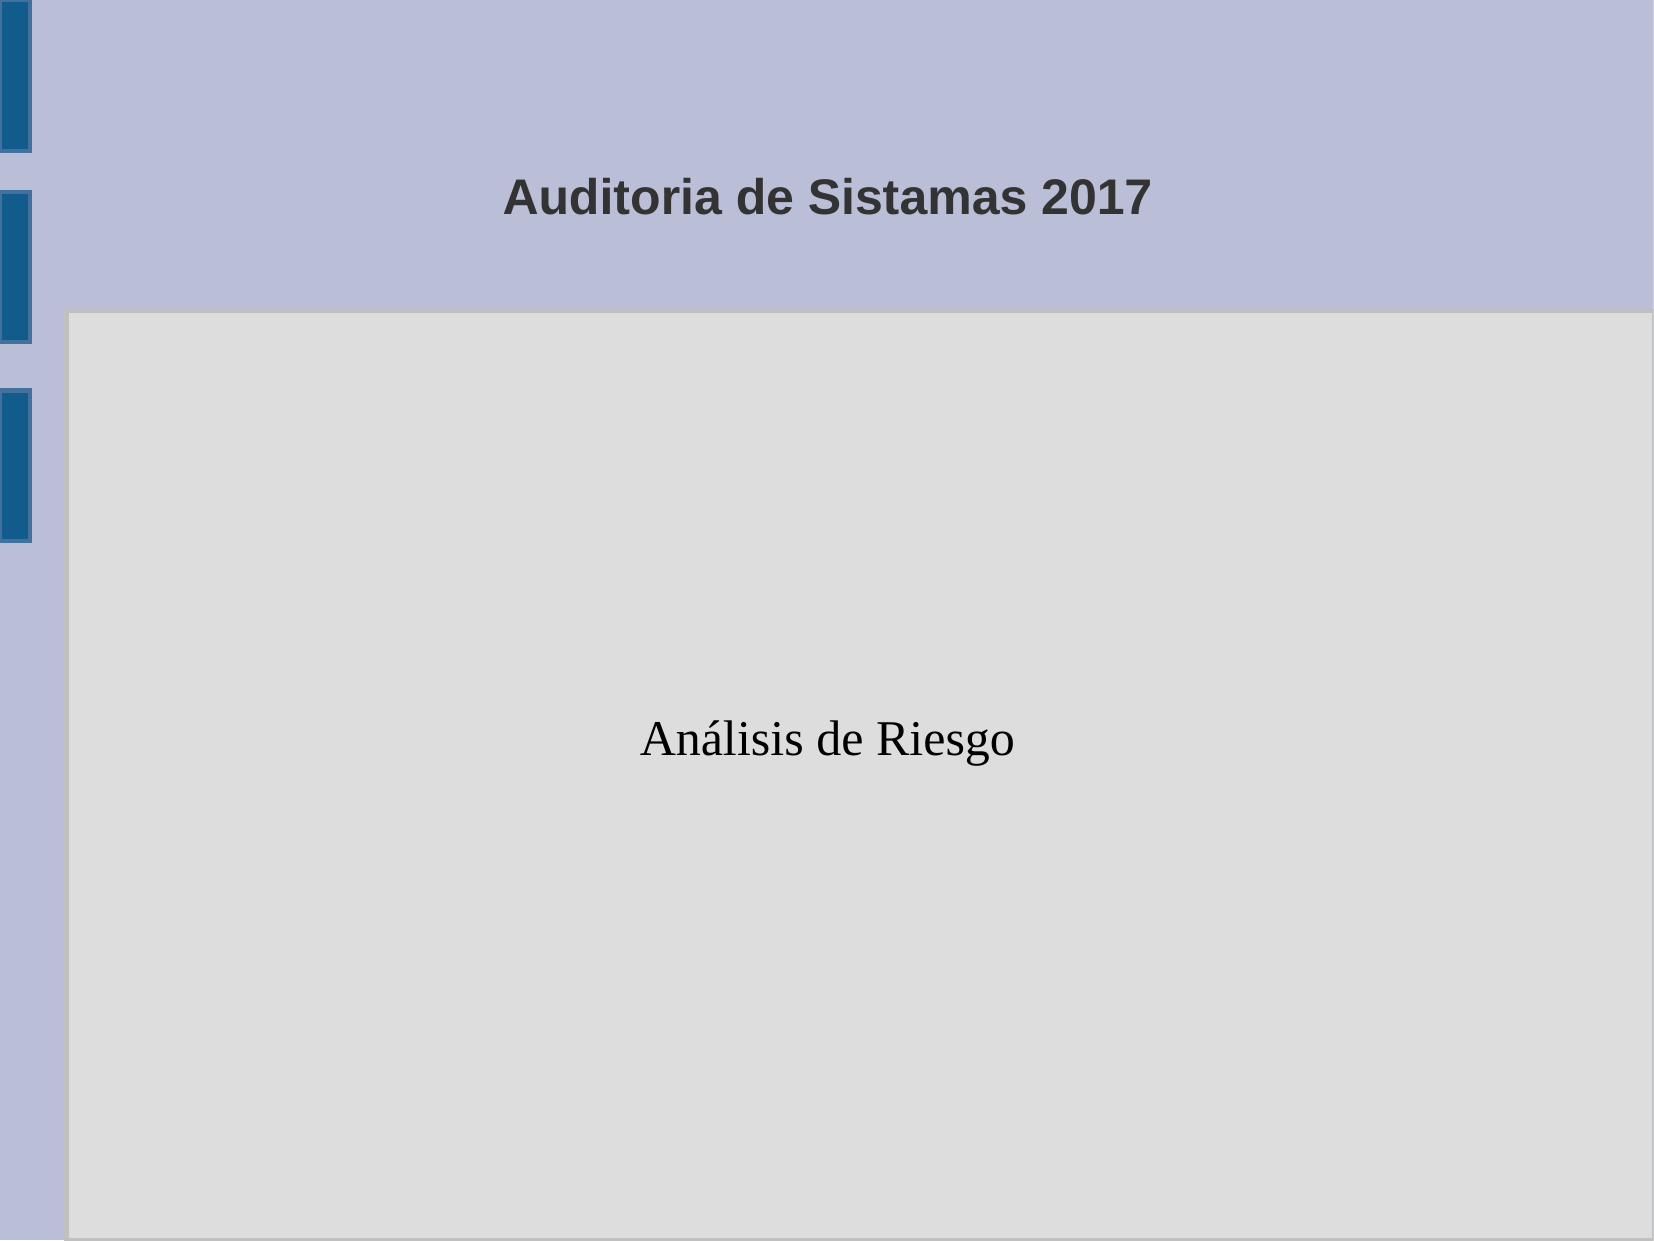

# Auditoria de Sistamas 2017
Análisis de Riesgo